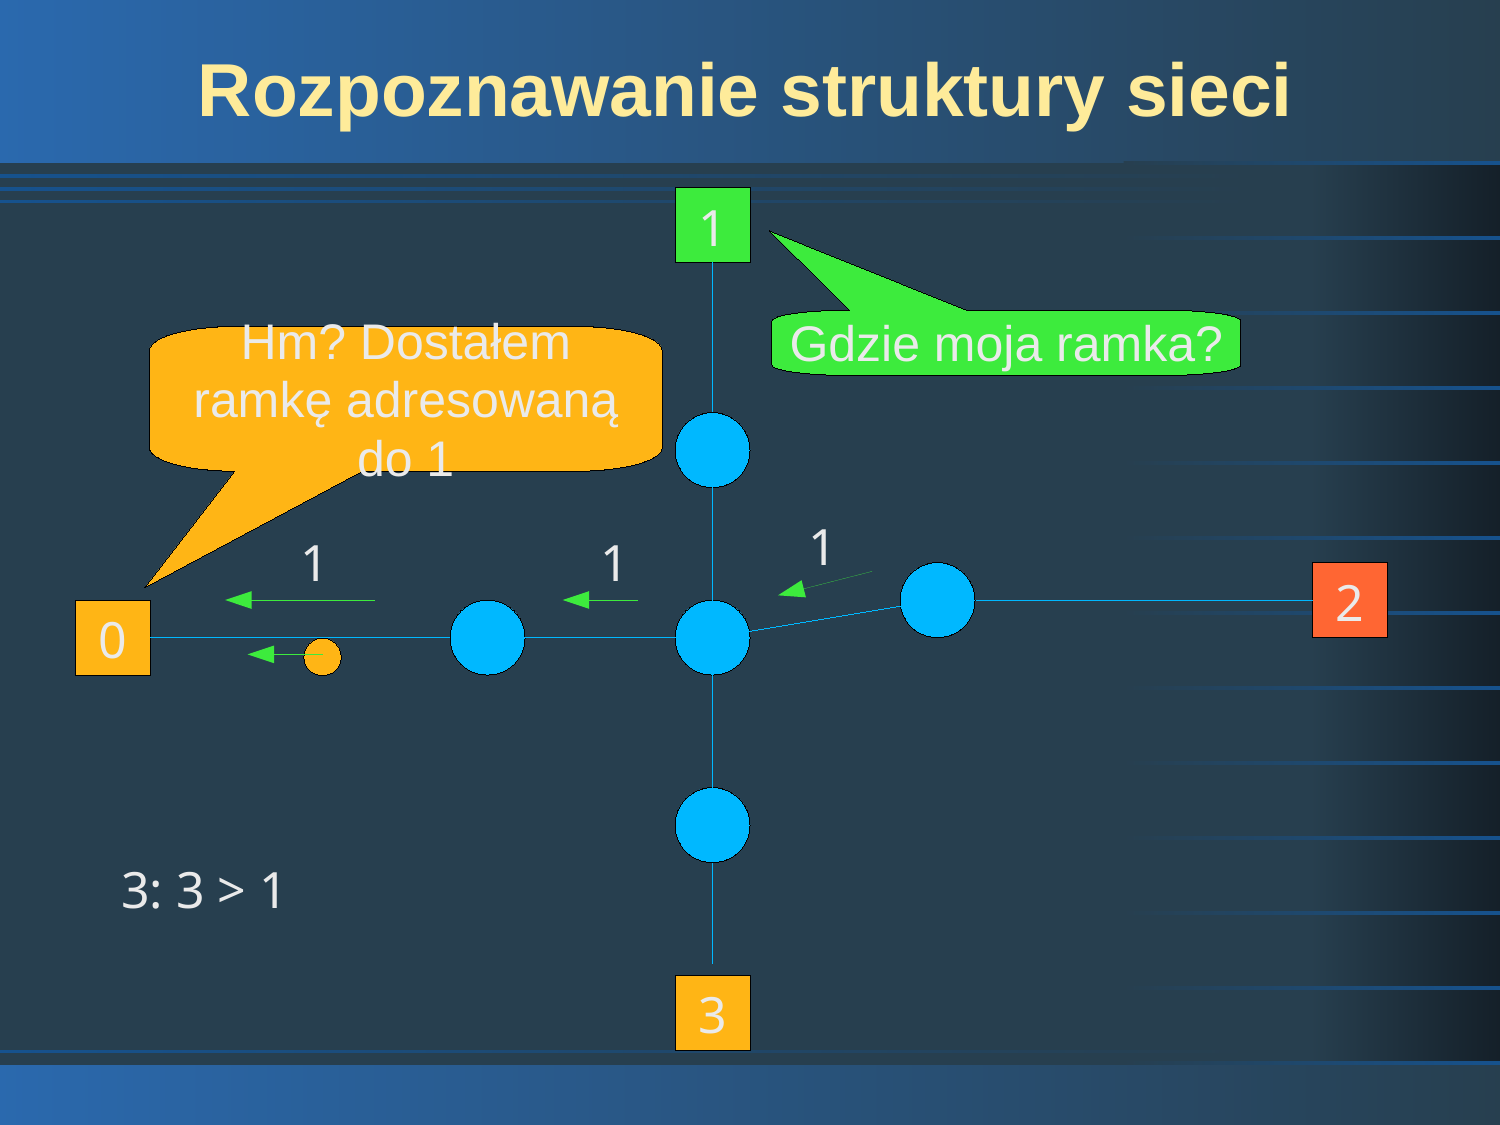

# Rozpoznawanie struktury sieci
1
Gdzie moja ramka?
Hm? Dostałem ramkę adresowaną do 1
1
1
1
2
0
3: 3 > 1
3